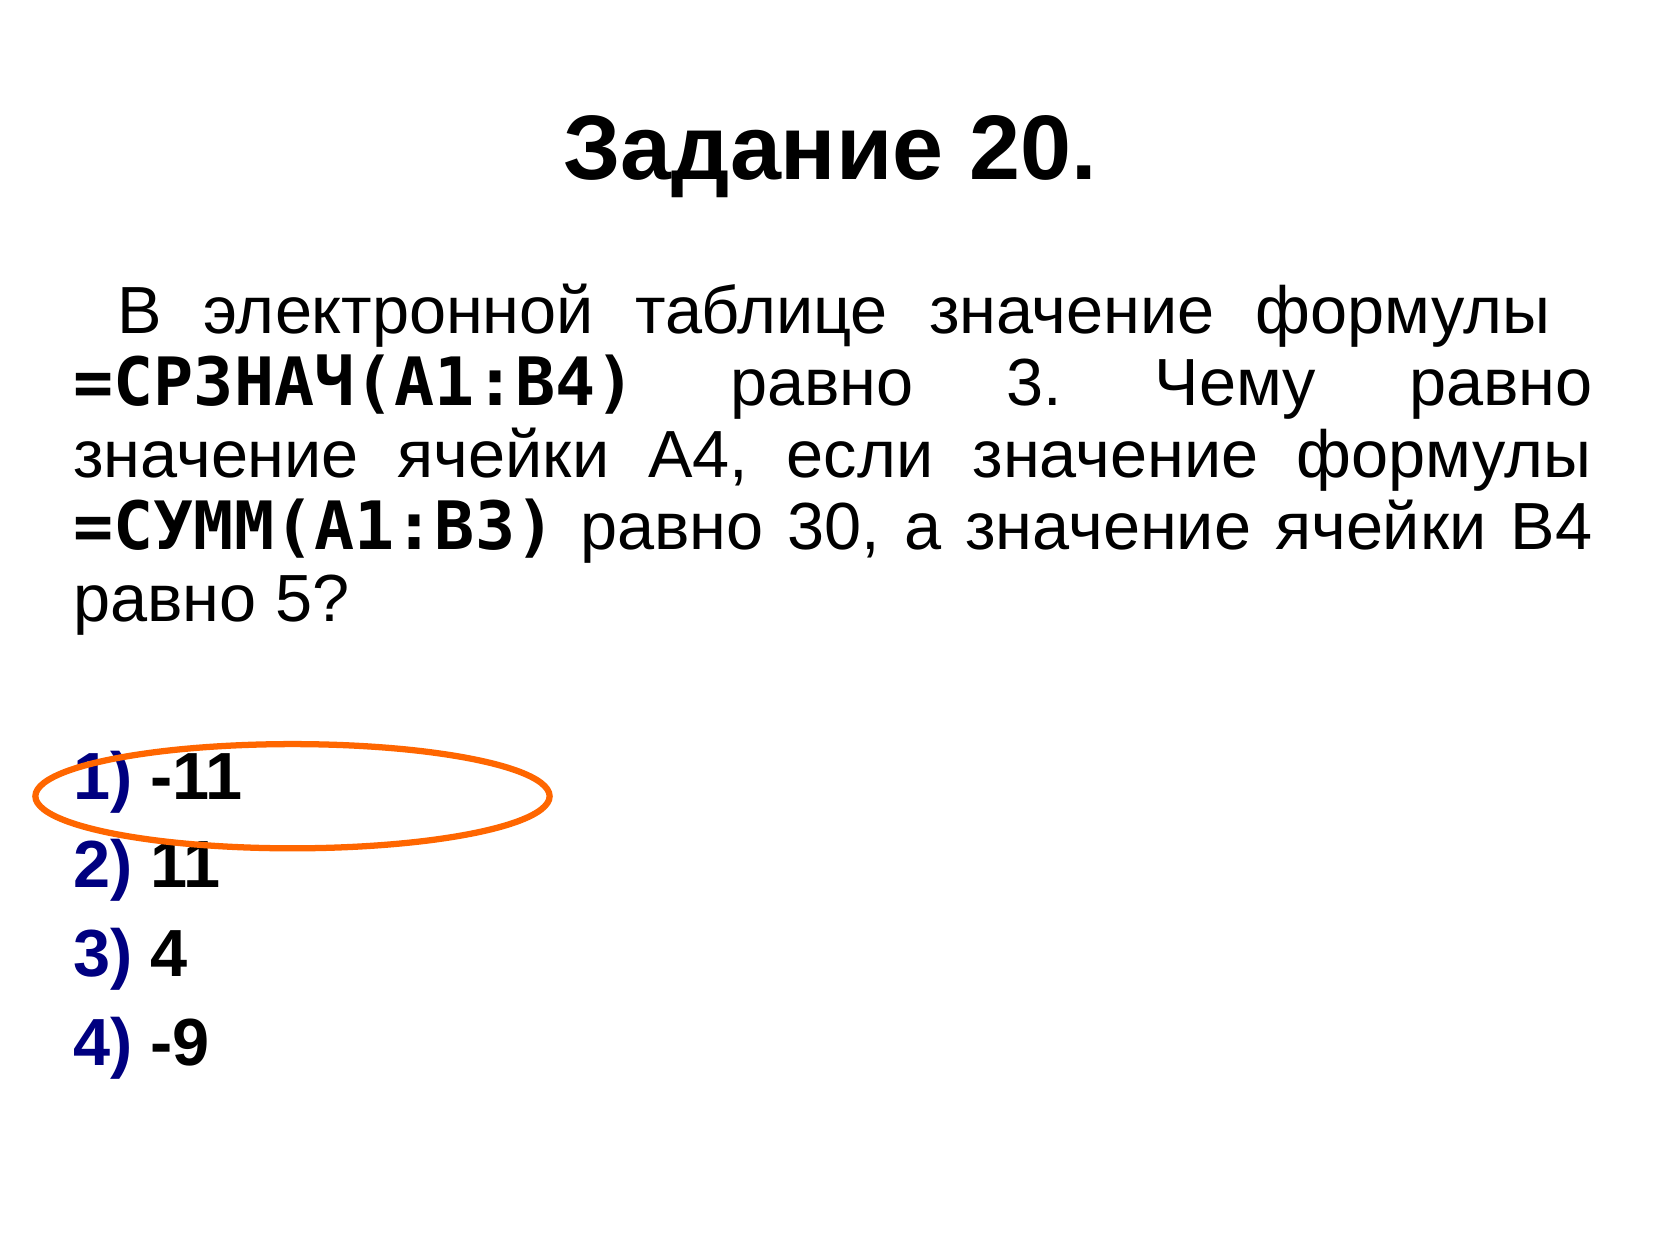

# Задание 20.
В электронной таблице значение формулы =СРЗНАЧ(A1:B4) равно 3. Чему равно значение ячейки A4, если значение формулы =СУММ(A1:B3) равно 30, а значение ячейки B4 равно 5?
-11
11
4
-9